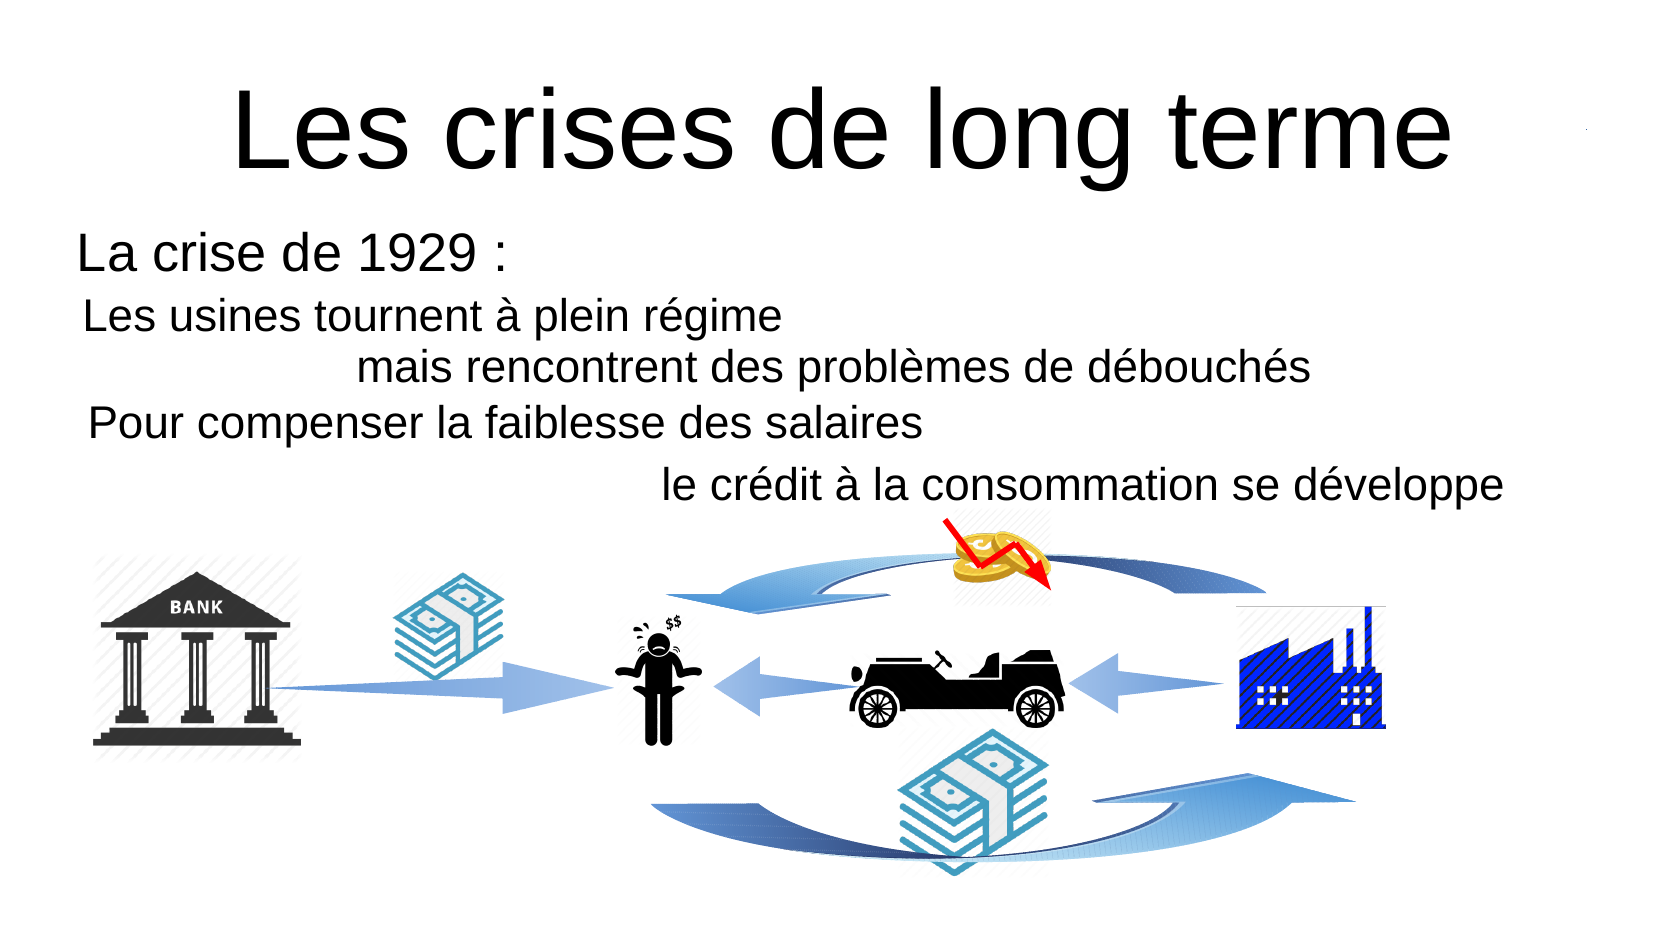

# Les crises de long terme
La crise de 1929 :
Les usines tournent à plein régime
mais rencontrent des problèmes de débouchés
Pour compenser la faiblesse des salaires
 le crédit à la consommation se développe